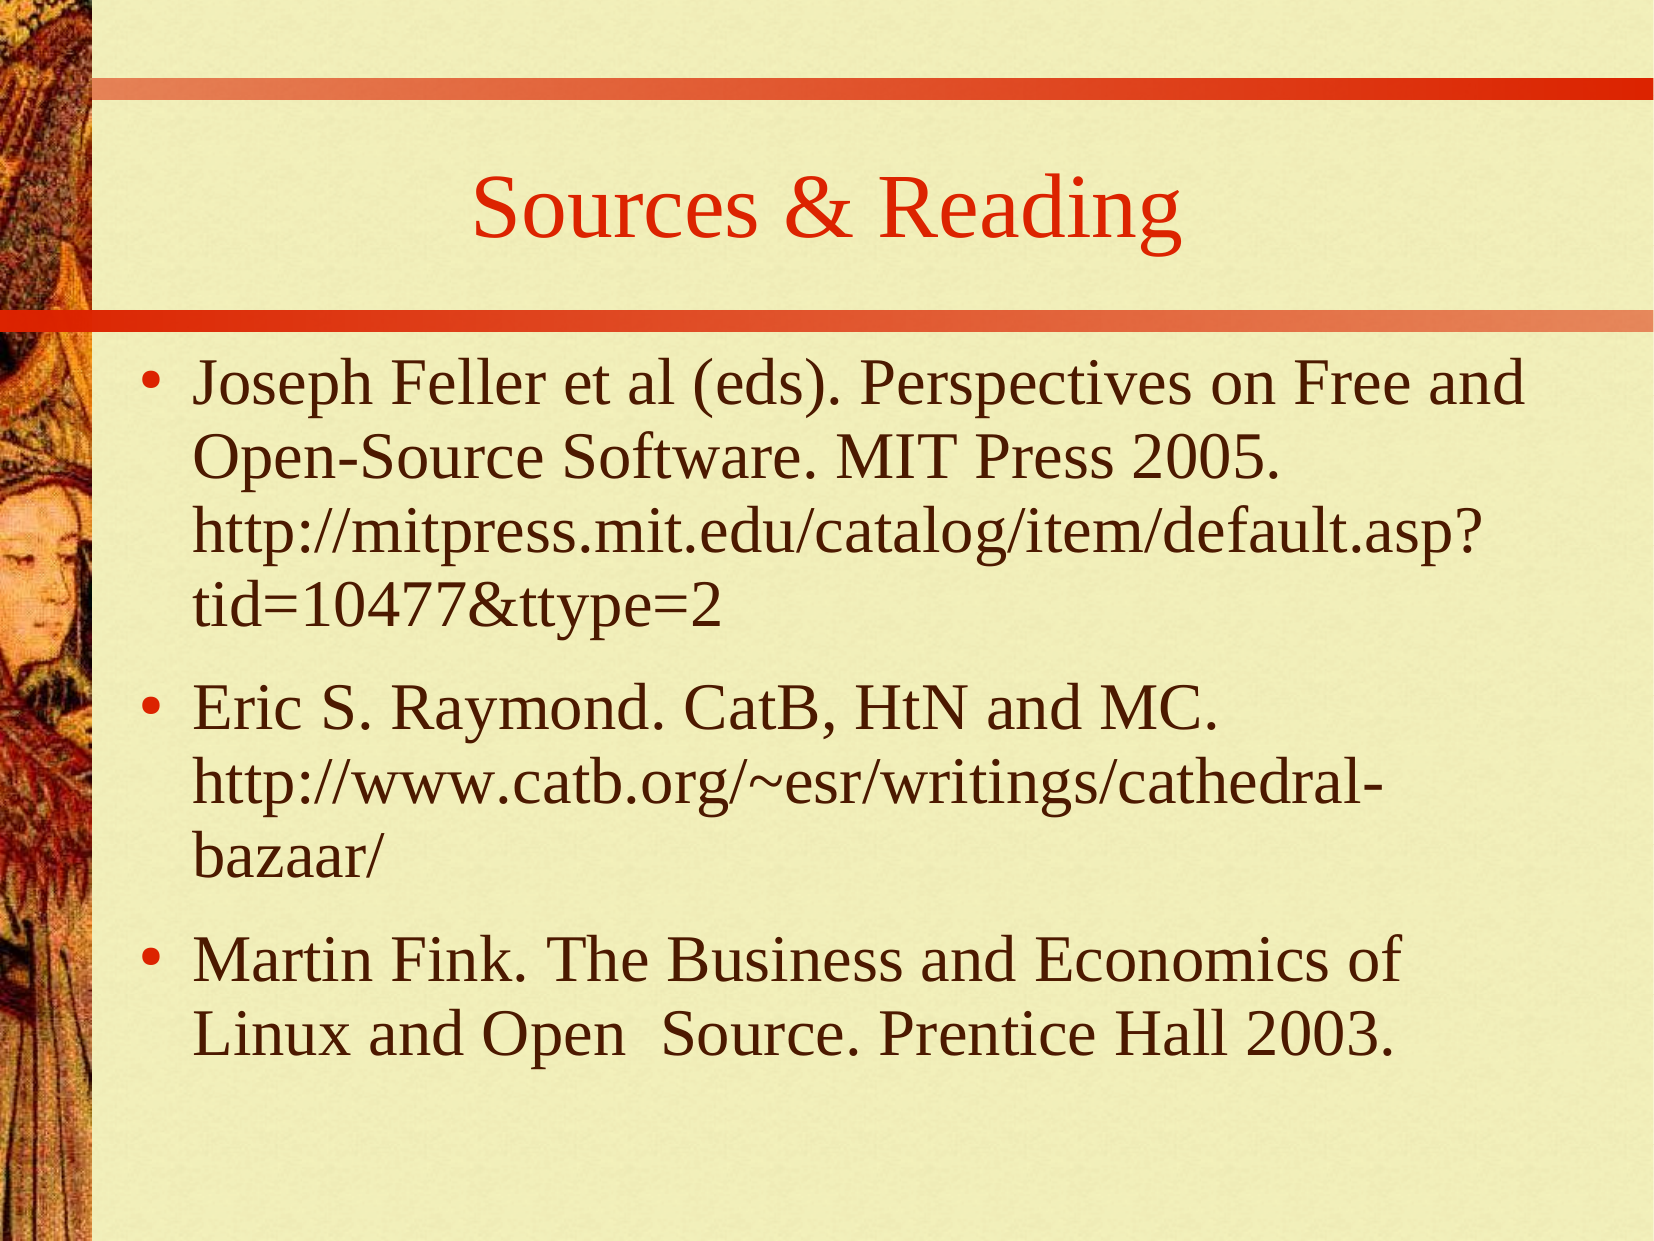

# Sources & Reading
Joseph Feller et al (eds). Perspectives on Free and Open-Source Software. MIT Press 2005. http://mitpress.mit.edu/catalog/item/default.asp?tid=10477&ttype=2
Eric S. Raymond. CatB, HtN and MC. http://www.catb.org/~esr/writings/cathedral-bazaar/
Martin Fink. The Business and Economics of Linux and Open Source. Prentice Hall 2003.